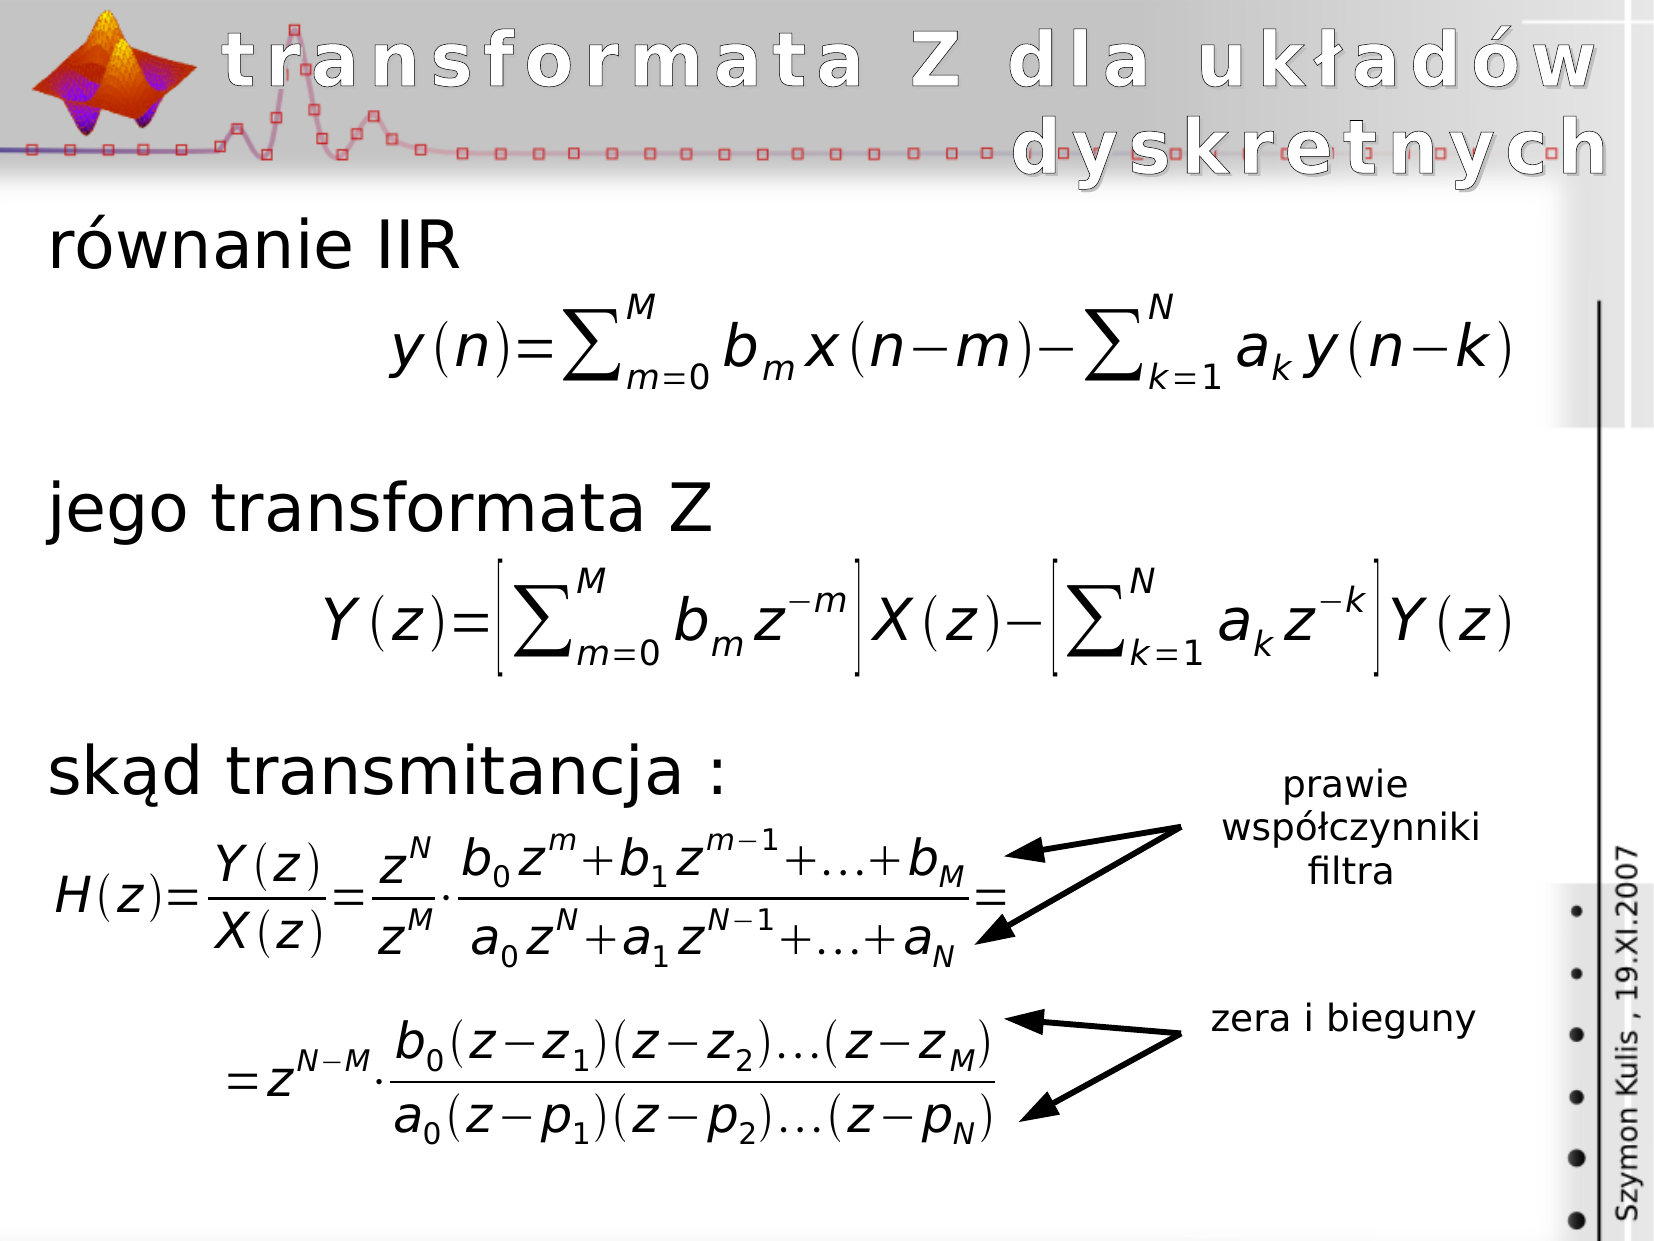

# transformata Z dla układów dyskretnych
równanie IIR
jego transformata Z
skąd transmitancja :
prawie
współczynniki
filtra
zera i bieguny